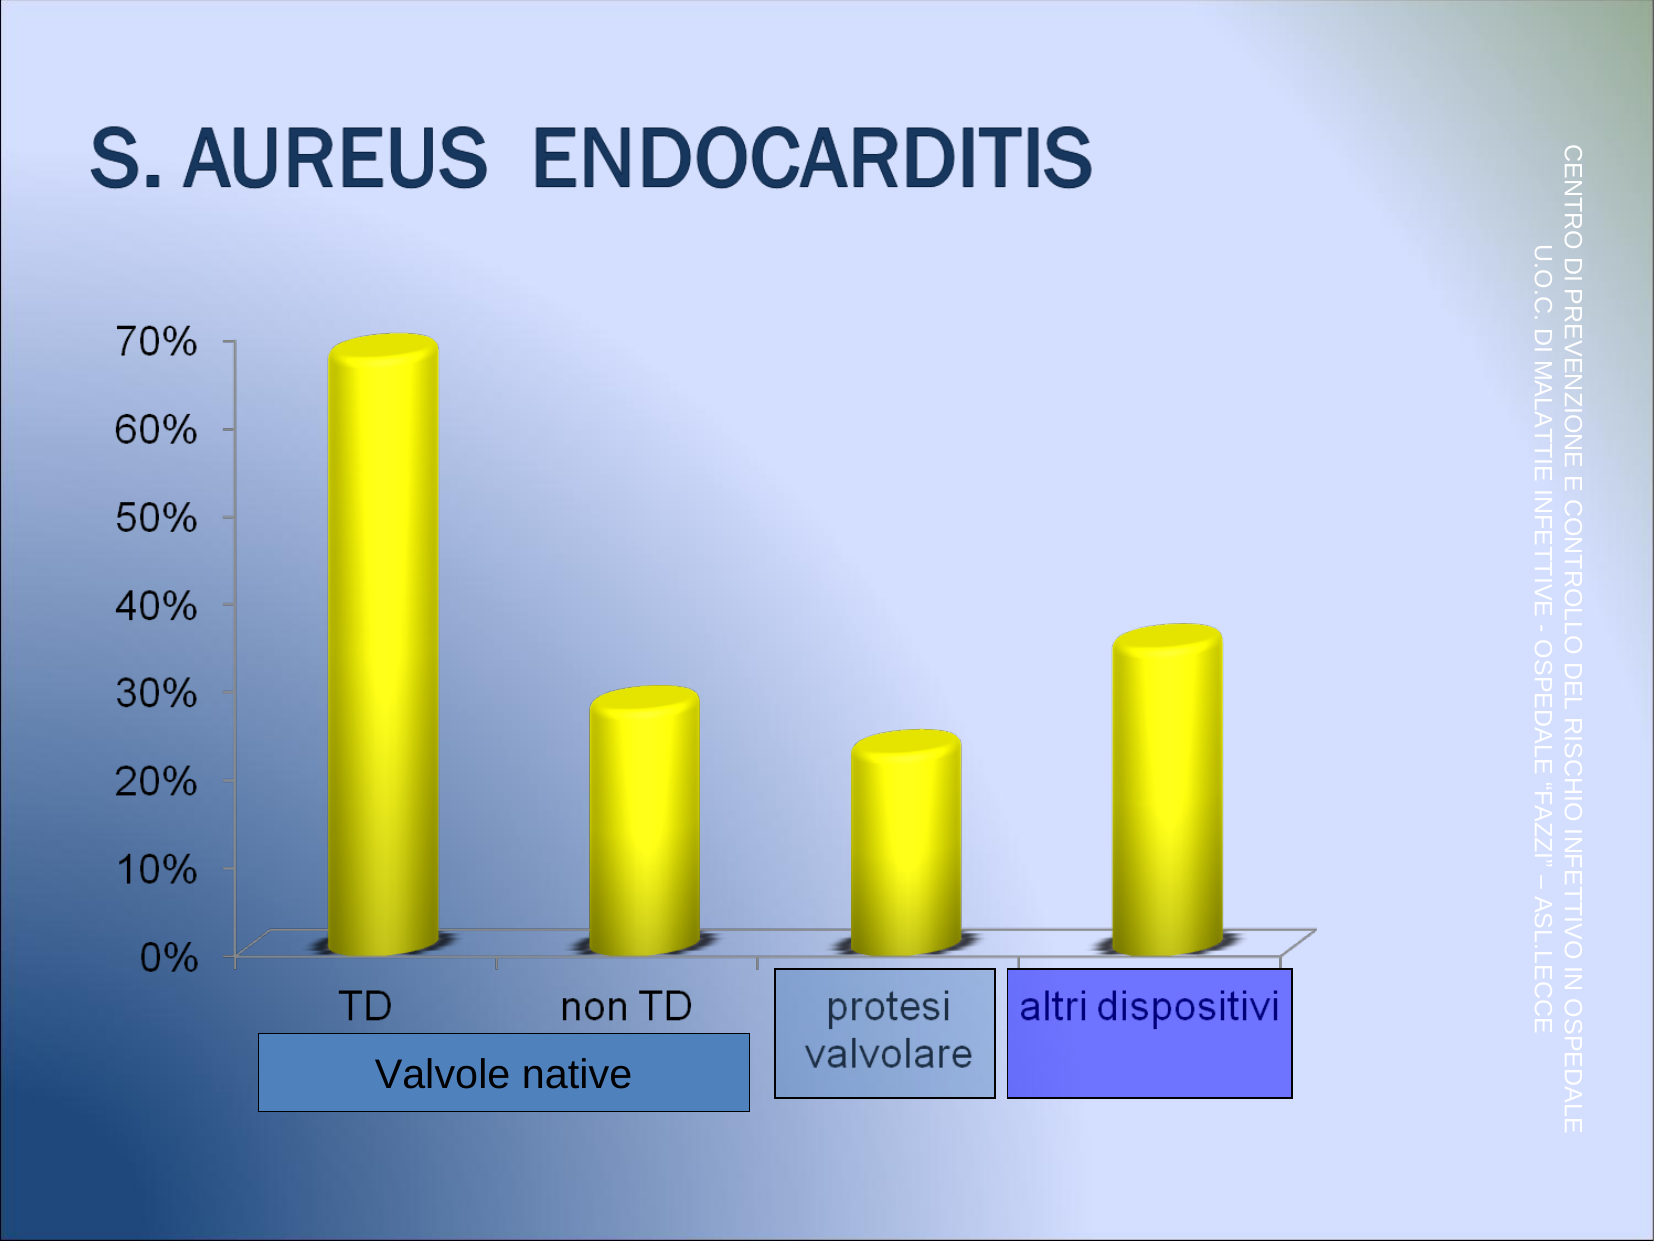

CENTRO DI PREVENZIONE E CONTROLLO DEL RISCHIO INFETTIVO IN OSPEDALE
U.O.C. DI MALATTIE INFETTIVE - OSPEDALE “FAZZI” – ASL.LECCE
Valvole native